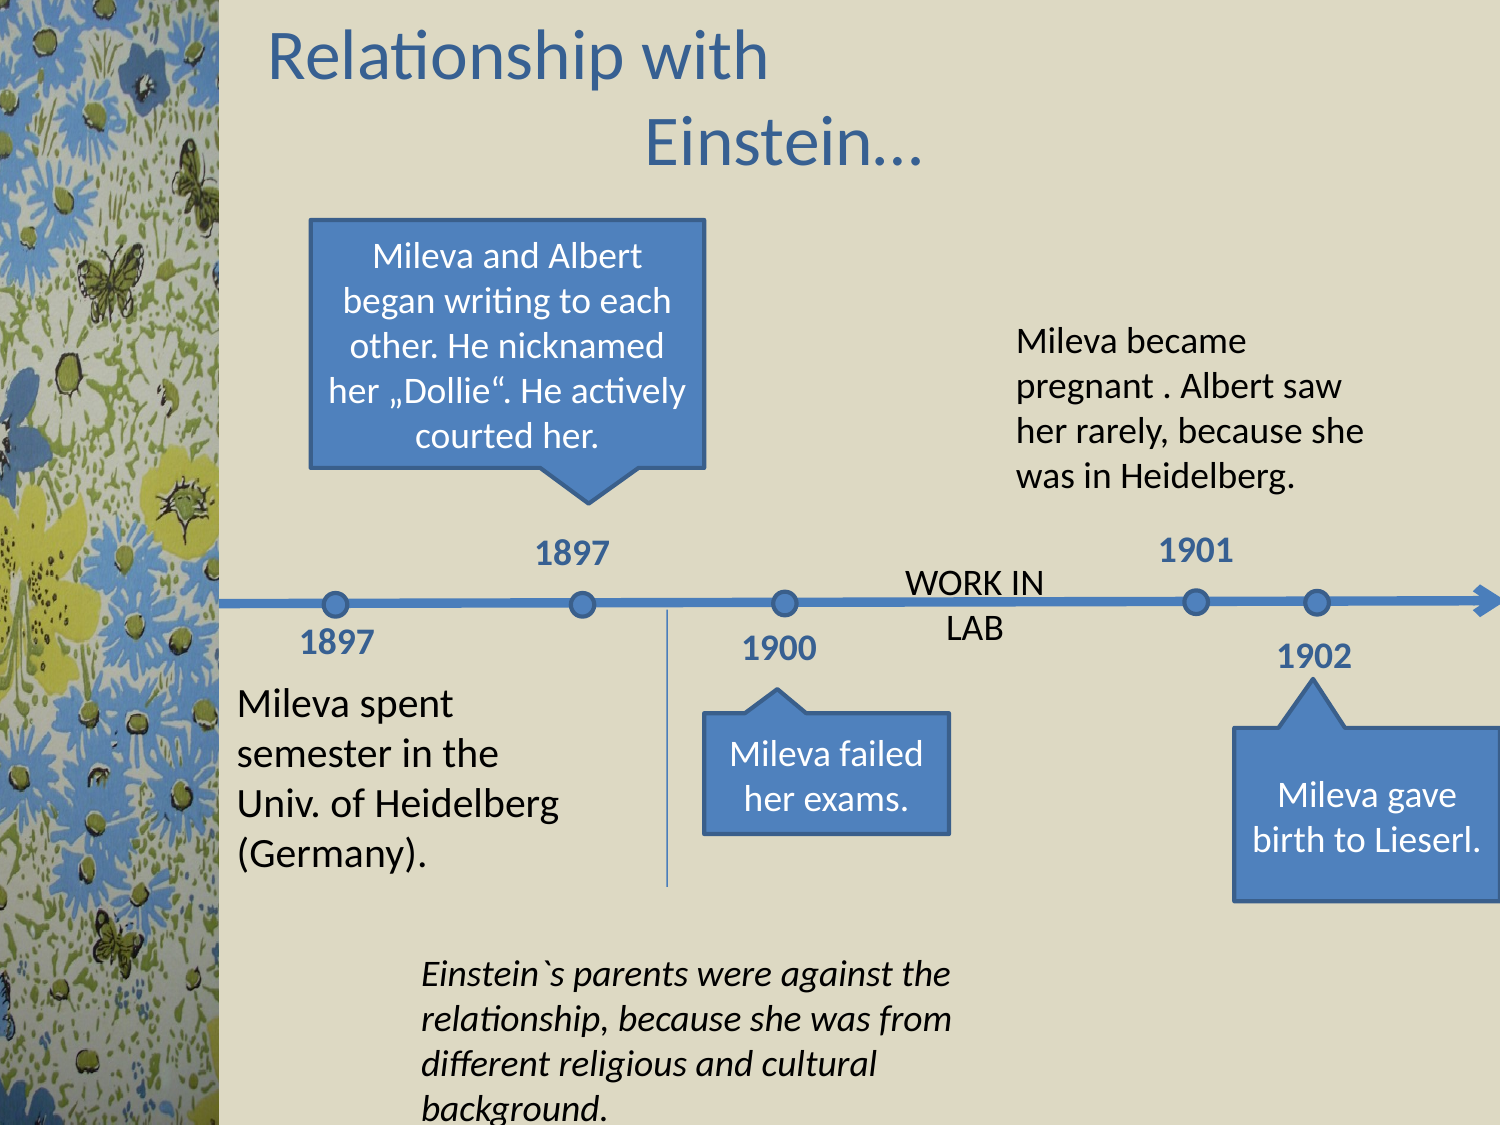

# Relationship with Einstein…
Mileva and Albert began writing to each other. He nicknamed her „Dollie“. He actively courted her.
Mileva became pregnant . Albert saw her rarely, because she was in Heidelberg.
1901
1897
WORK IN LAB
1897
1900
1902
Mileva spent semester in the Univ. of Heidelberg (Germany).
Mileva failed her exams.
Mileva gave birth to Lieserl.
Einstein`s parents were against the relationship, because she was from different religious and cultural background.